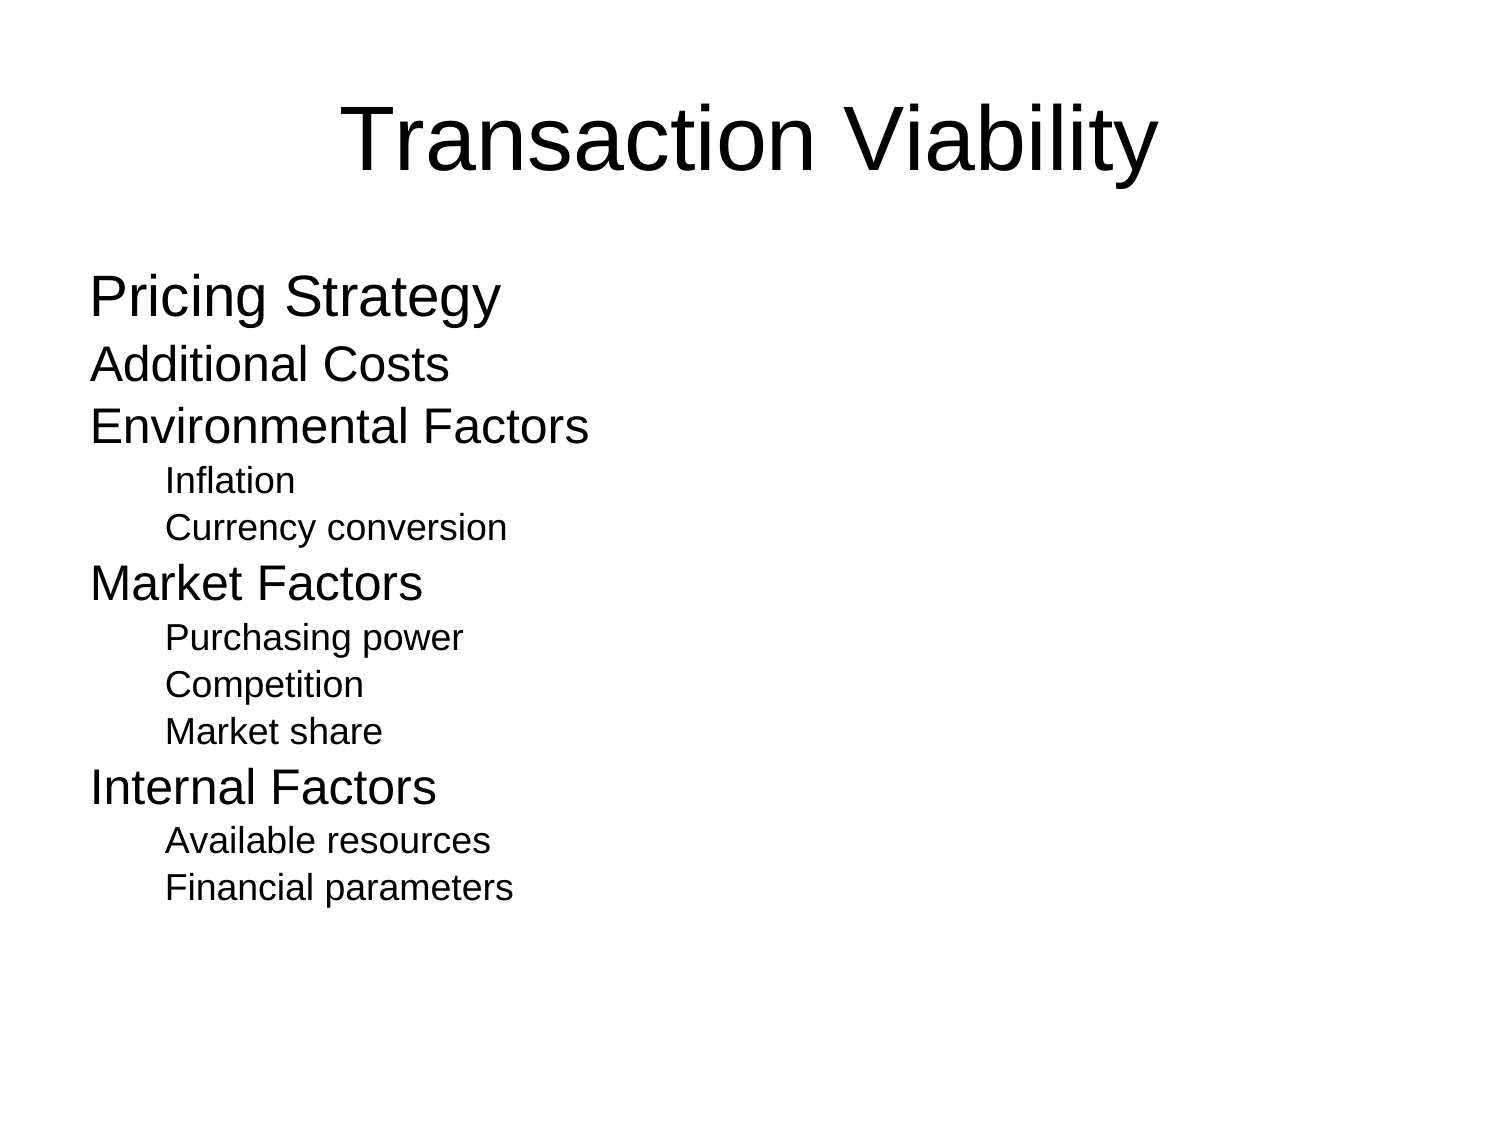

# Transaction Viability
Pricing Strategy
Additional Costs
Environmental Factors
Inflation
Currency conversion
Market Factors
Purchasing power
Competition
Market share
Internal Factors
Available resources
Financial parameters